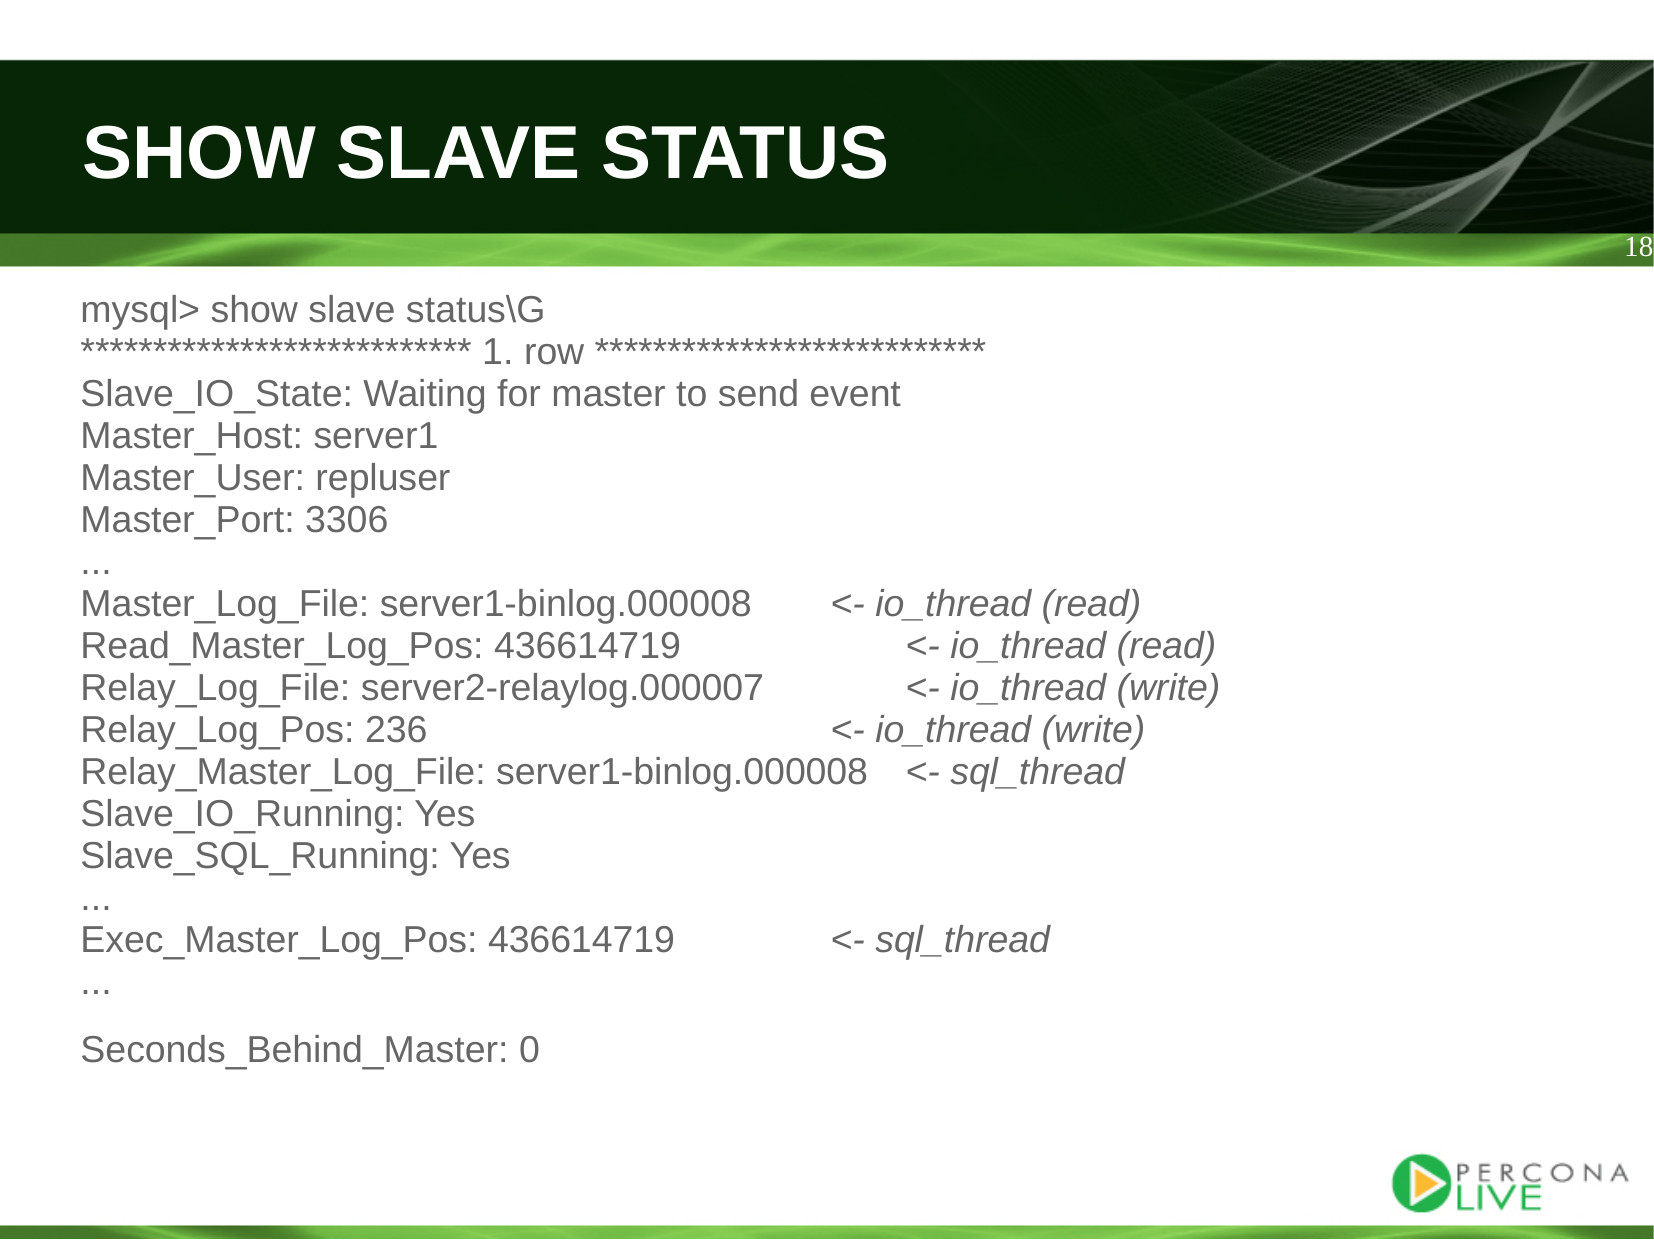

# SHOW SLAVE STATUS
18
mysql> show slave status\G
*************************** 1. row ***************************
Slave_IO_State: Waiting for master to send event
Master_Host: server1
Master_User: repluser
Master_Port: 3306
...
Master_Log_File: server1-binlog.000008		<- io_thread (read)
Read_Master_Log_Pos: 436614719			<- io_thread (read)
Relay_Log_File: server2-relaylog.000007		<- io_thread (write)
Relay_Log_Pos: 236						<- io_thread (write)
Relay_Master_Log_File: server1-binlog.000008	<- sql_thread
Slave_IO_Running: Yes
Slave_SQL_Running: Yes
...
Exec_Master_Log_Pos: 436614719			<- sql_thread
...
Seconds_Behind_Master: 0